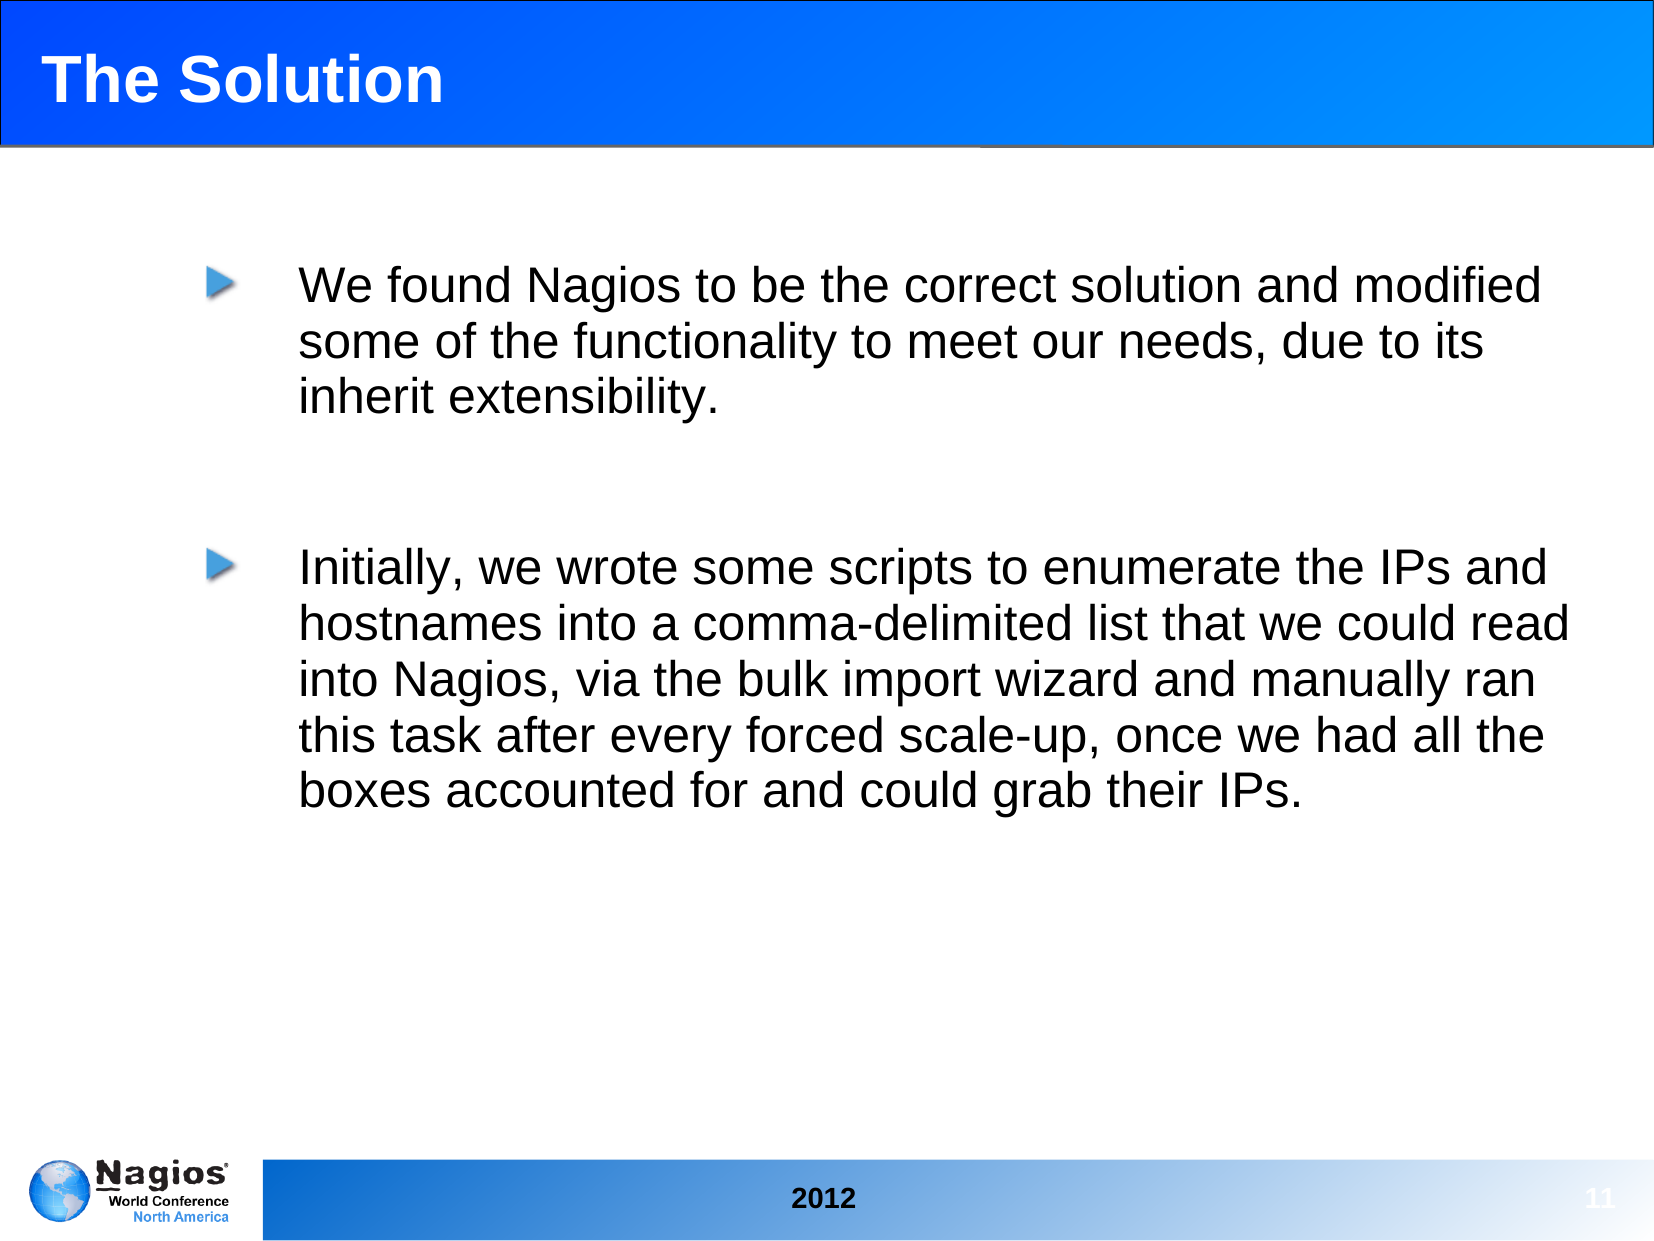

# The Solution
We found Nagios to be the correct solution and modified some of the functionality to meet our needs, due to its inherit extensibility.
Initially, we wrote some scripts to enumerate the IPs and hostnames into a comma-delimited list that we could read into Nagios, via the bulk import wizard and manually ran this task after every forced scale-up, once we had all the boxes accounted for and could grab their IPs.
2012